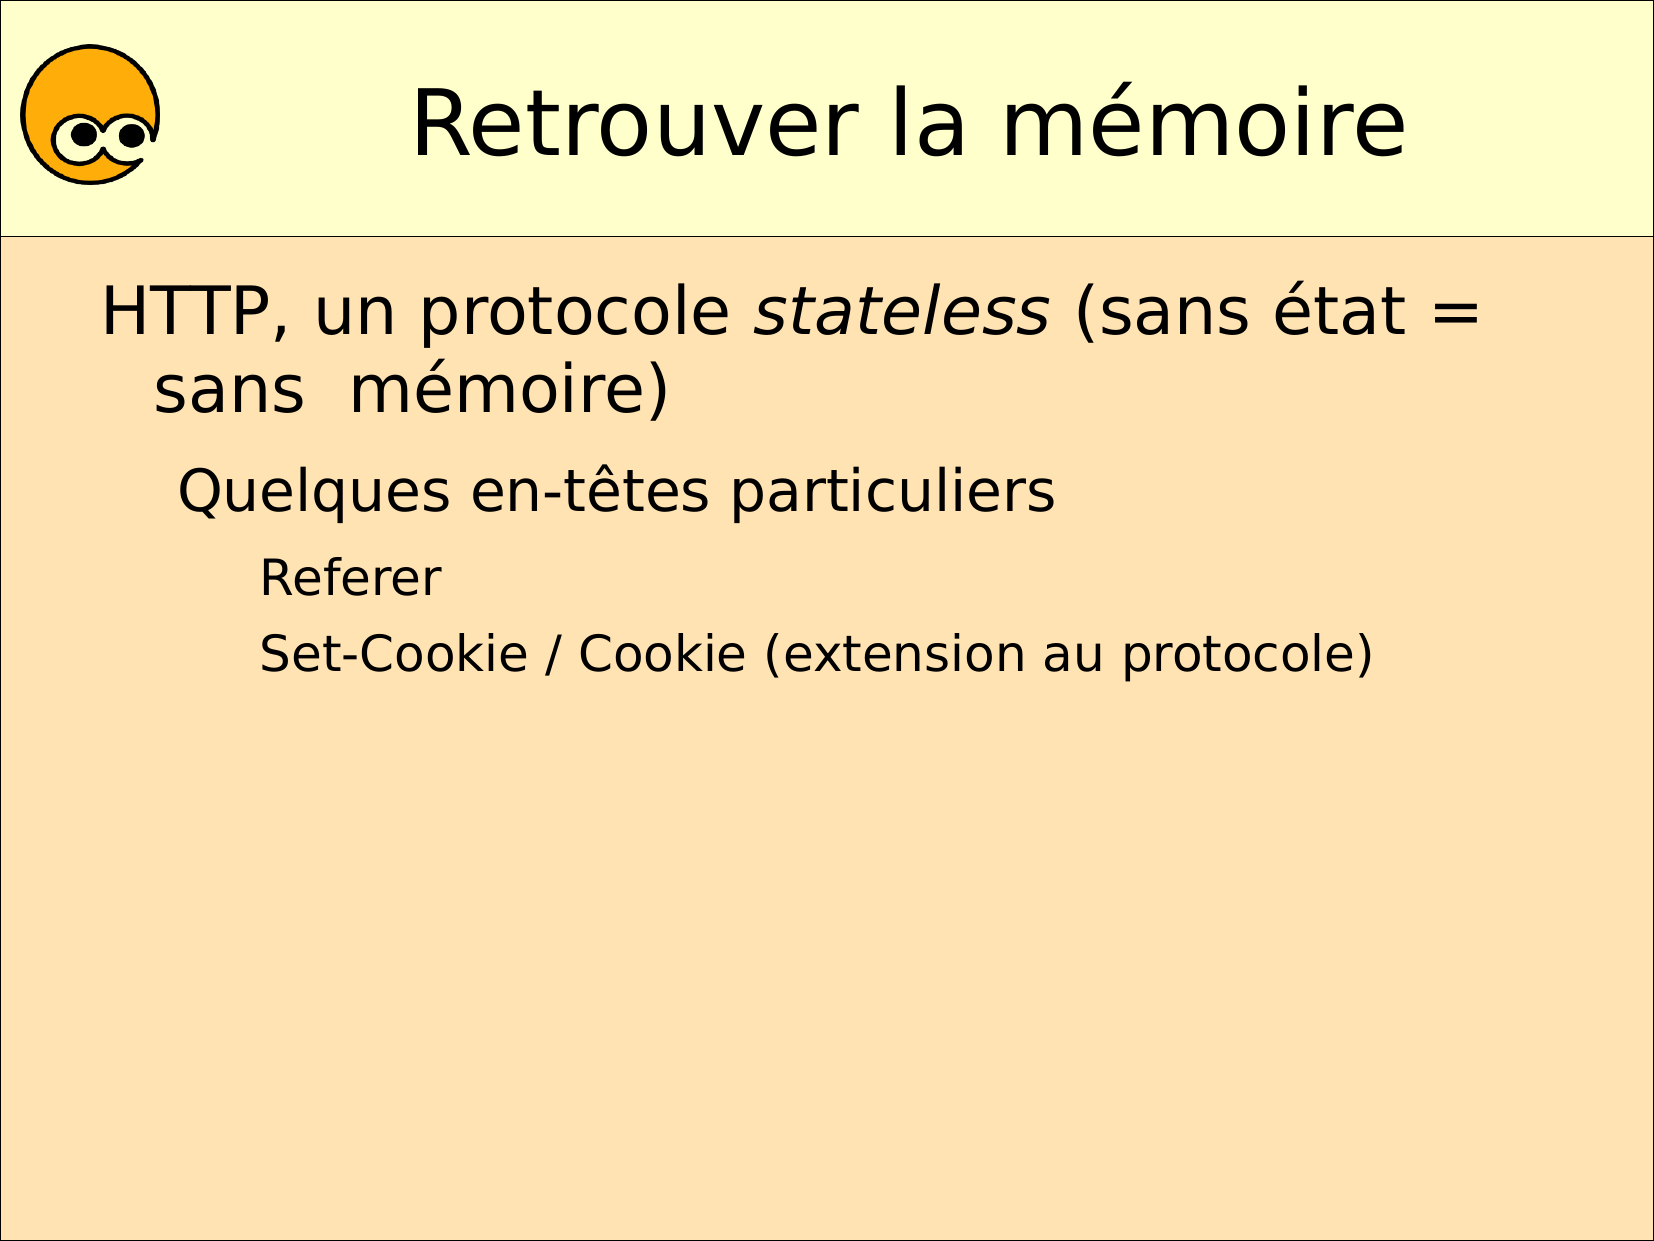

# Retrouver la mémoire
HTTP, un protocole stateless (sans état = sans mémoire)
Quelques en-têtes particuliers
Referer
Set-Cookie / Cookie (extension au protocole)